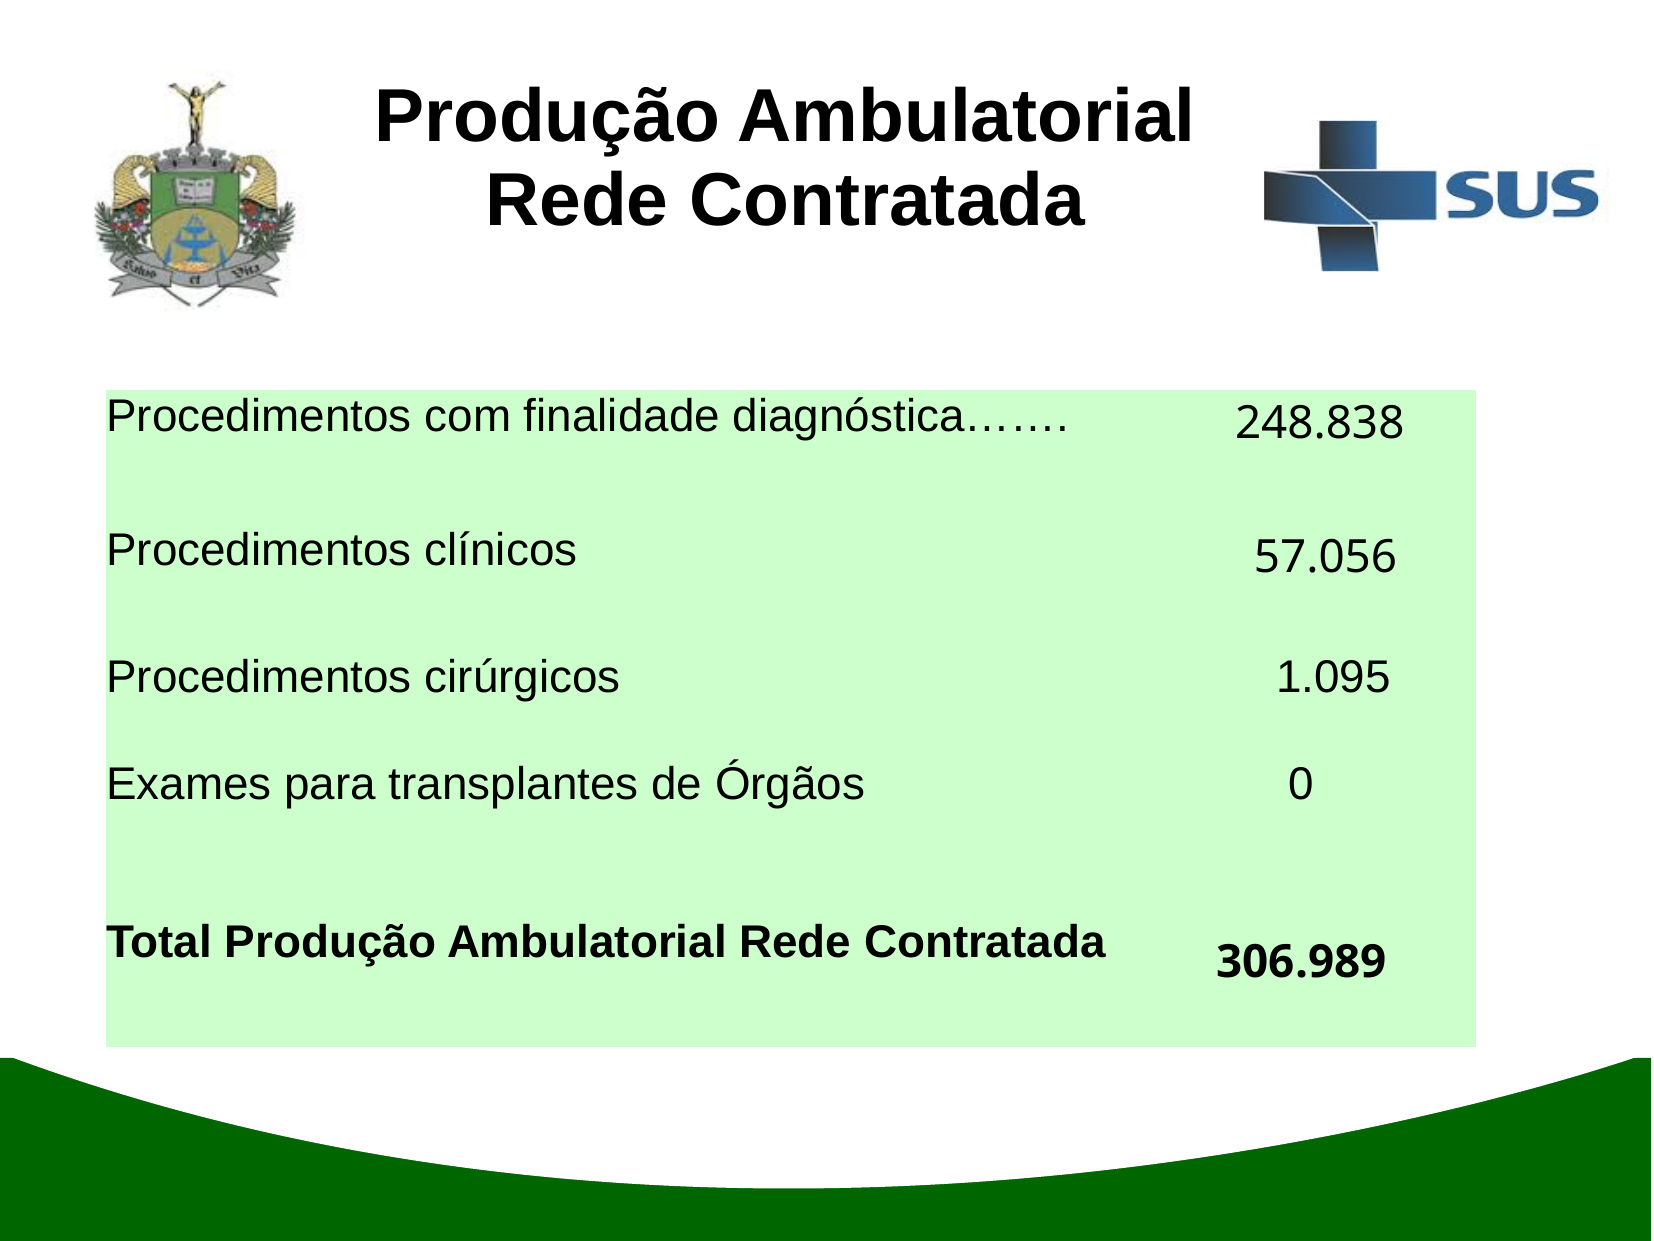

Produção Ambulatorial
Rede Contratada
| Procedimentos com finalidade diagnóstica……. | 248.838 |
| --- | --- |
| Procedimentos clínicos | 57.056 |
| Procedimentos cirúrgicos | 1.095 |
| Exames para transplantes de Órgãos | 0 |
| Total Produção Ambulatorial Rede Contratada | 306.989 |